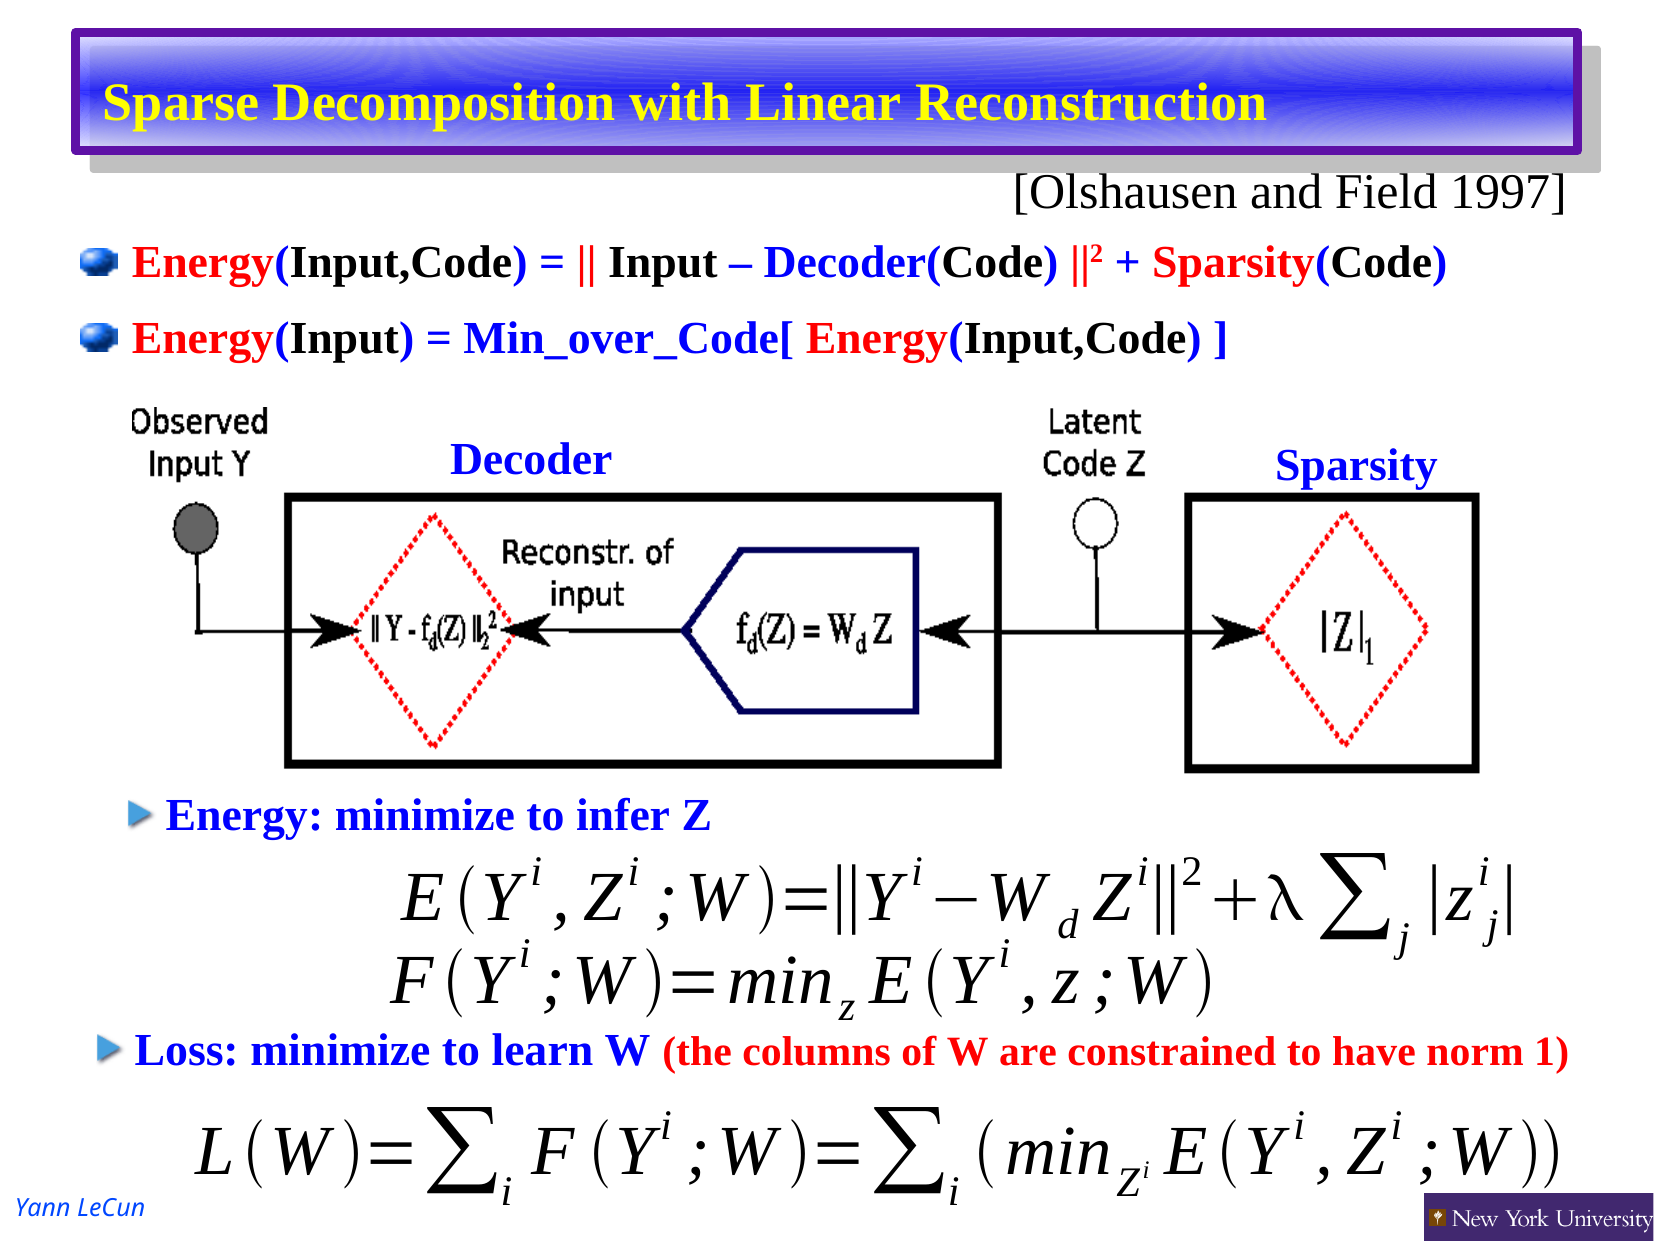

# Sparse Decomposition with Linear Reconstruction
[Olshausen and Field 1997]
Energy(Input,Code) = || Input – Decoder(Code) ||2 + Sparsity(Code)
Energy(Input) = Min_over_Code[ Energy(Input,Code) ]
Decoder
Sparsity
Energy: minimize to infer Z
Loss: minimize to learn W (the columns of W are constrained to have norm 1)